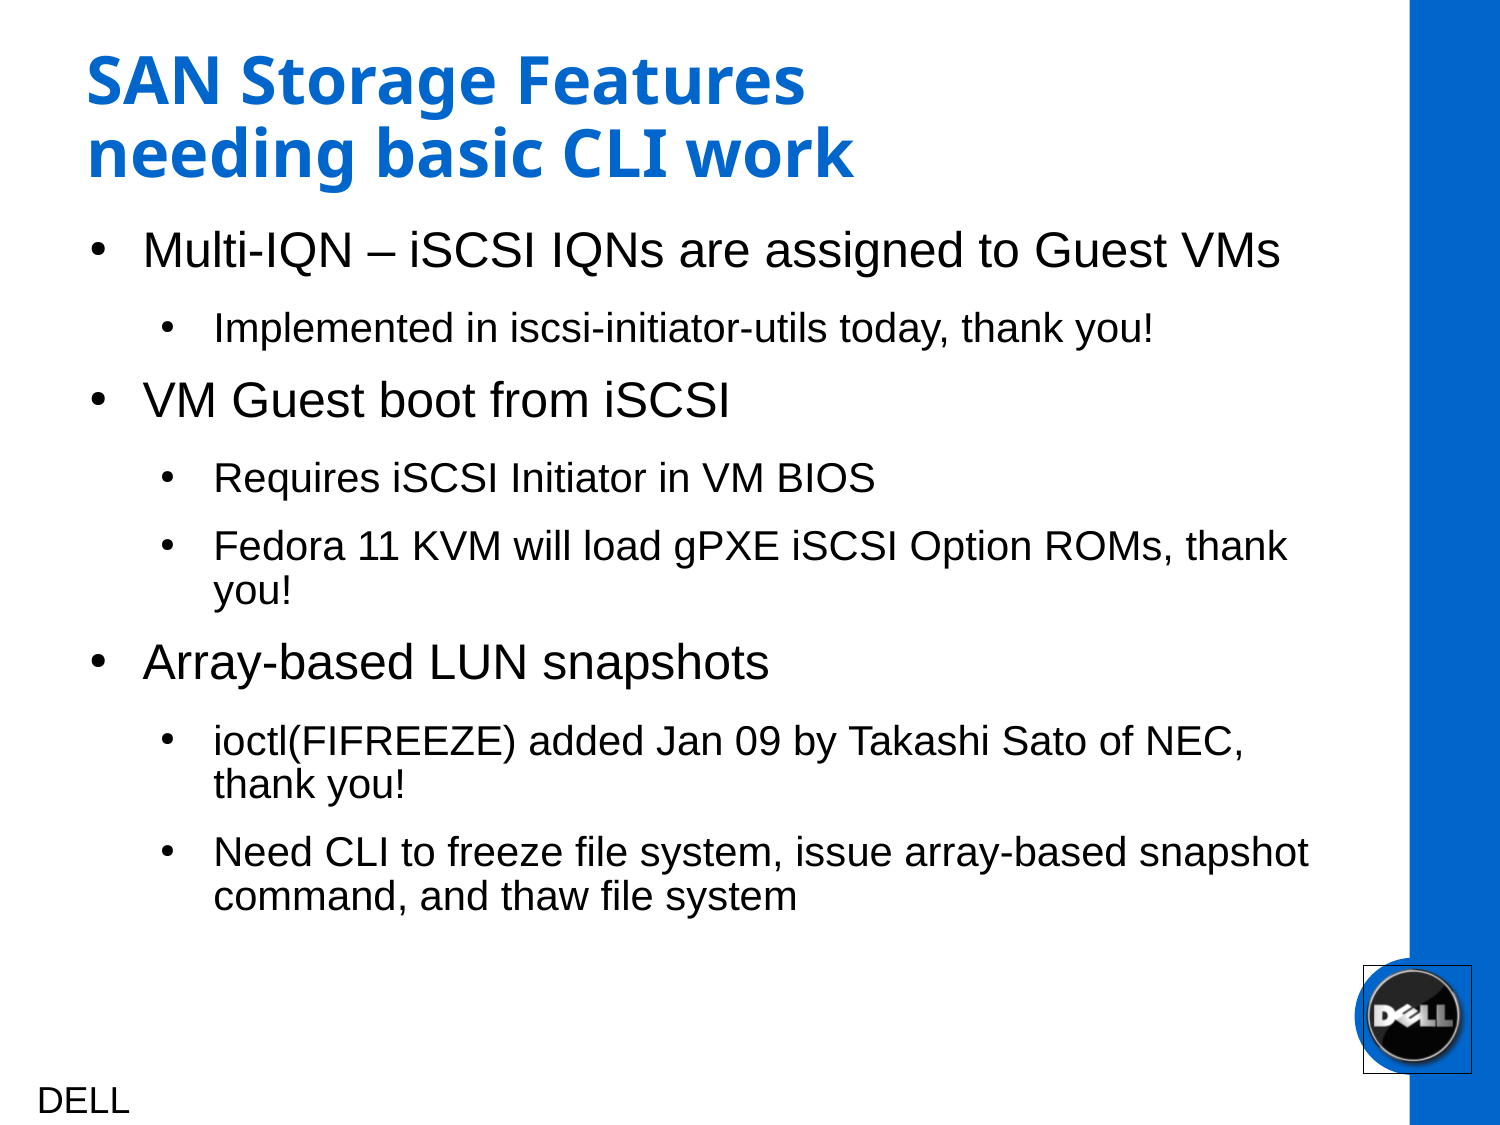

SAN Storage Features
needing basic CLI work
# Multi-IQN – iSCSI IQNs are assigned to Guest VMs
Implemented in iscsi-initiator-utils today, thank you!
VM Guest boot from iSCSI
Requires iSCSI Initiator in VM BIOS
Fedora 11 KVM will load gPXE iSCSI Option ROMs, thank you!
Array-based LUN snapshots
ioctl(FIFREEZE) added Jan 09 by Takashi Sato of NEC, thank you!
Need CLI to freeze file system, issue array-based snapshot command, and thaw file system